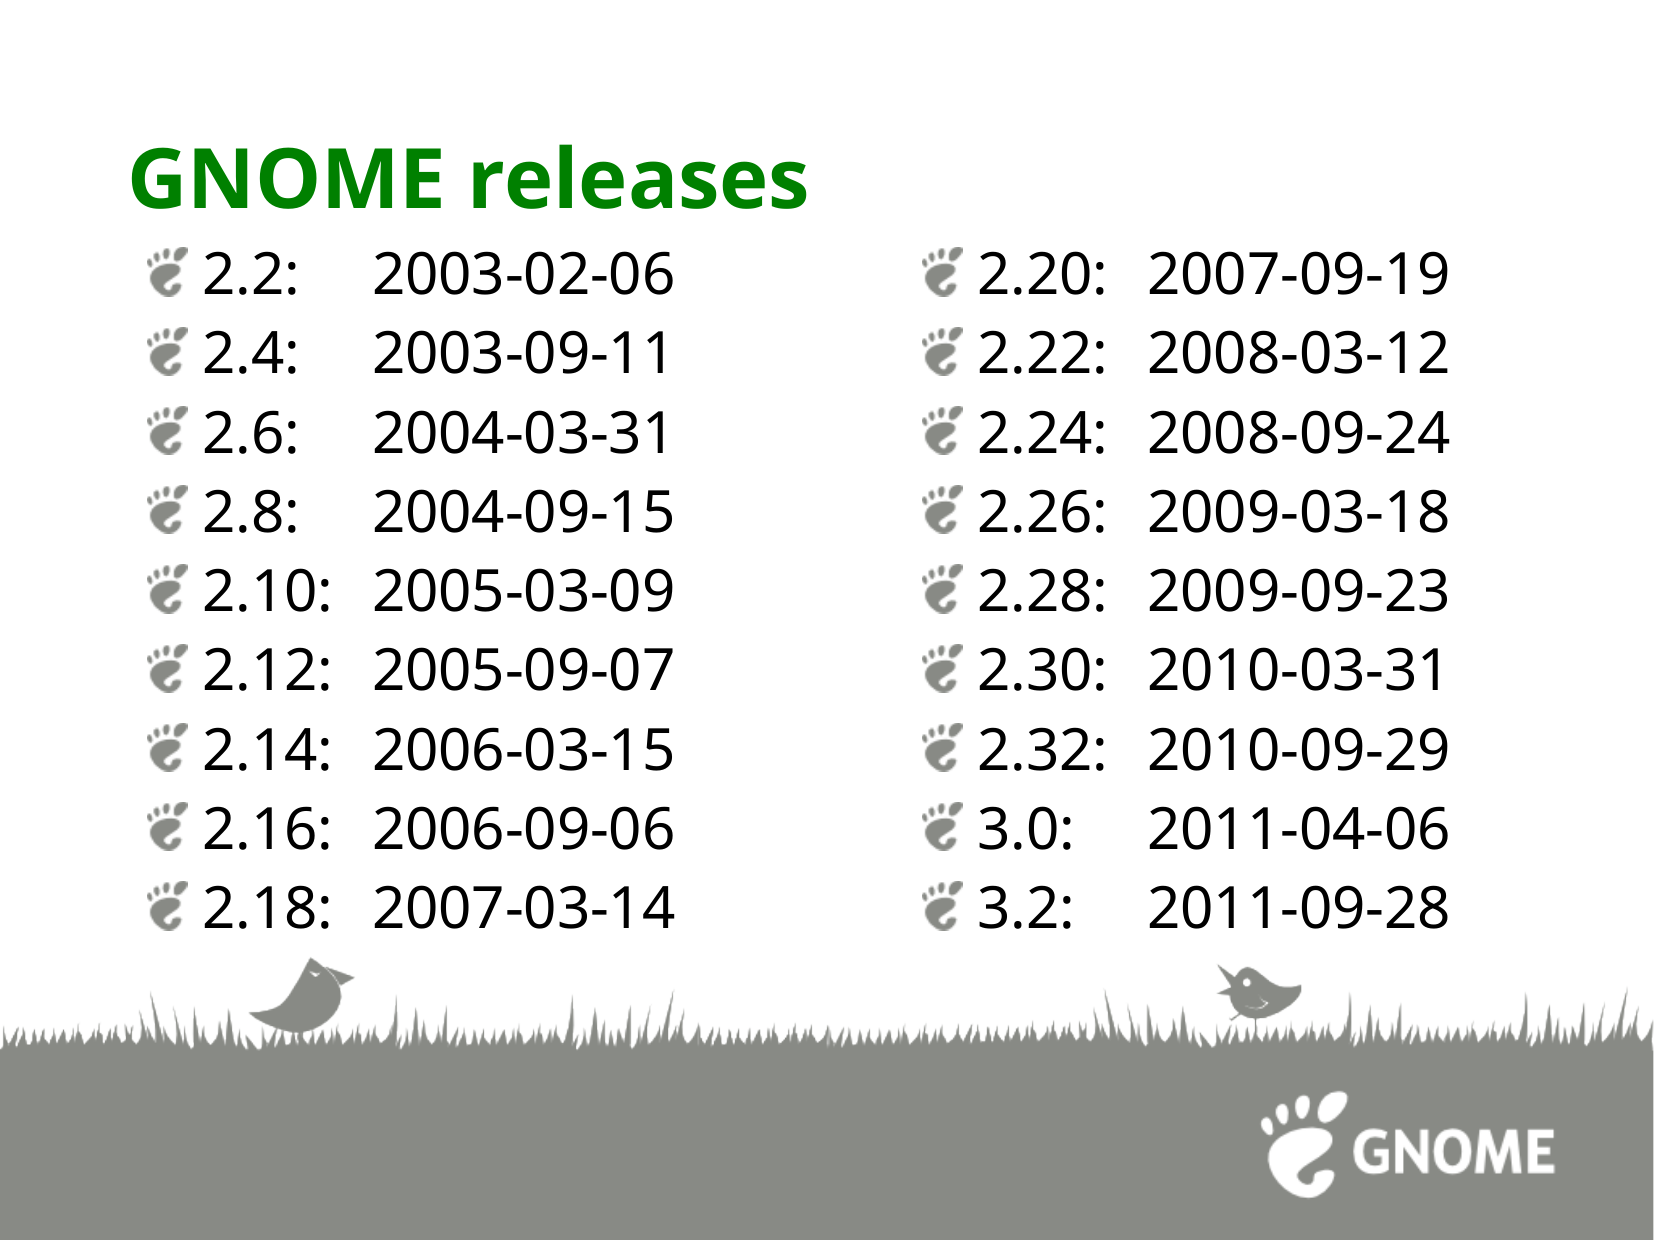

GNOME releases
 2.2:	2003-02-06
 2.4:	2003-09-11
 2.6:	2004-03-31
 2.8:	2004-09-15
 2.10:	2005-03-09
 2.12:	2005-09-07
 2.14:	2006-03-15
 2.16:	2006-09-06
 2.18:	2007-03-14
 2.20:	2007-09-19
 2.22:	2008-03-12
 2.24:	2008-09-24
 2.26:	2009-03-18
 2.28:	2009-09-23
 2.30:	2010-03-31
 2.32:	2010-09-29
 3.0:	2011-04-06
 3.2:	2011-09-28